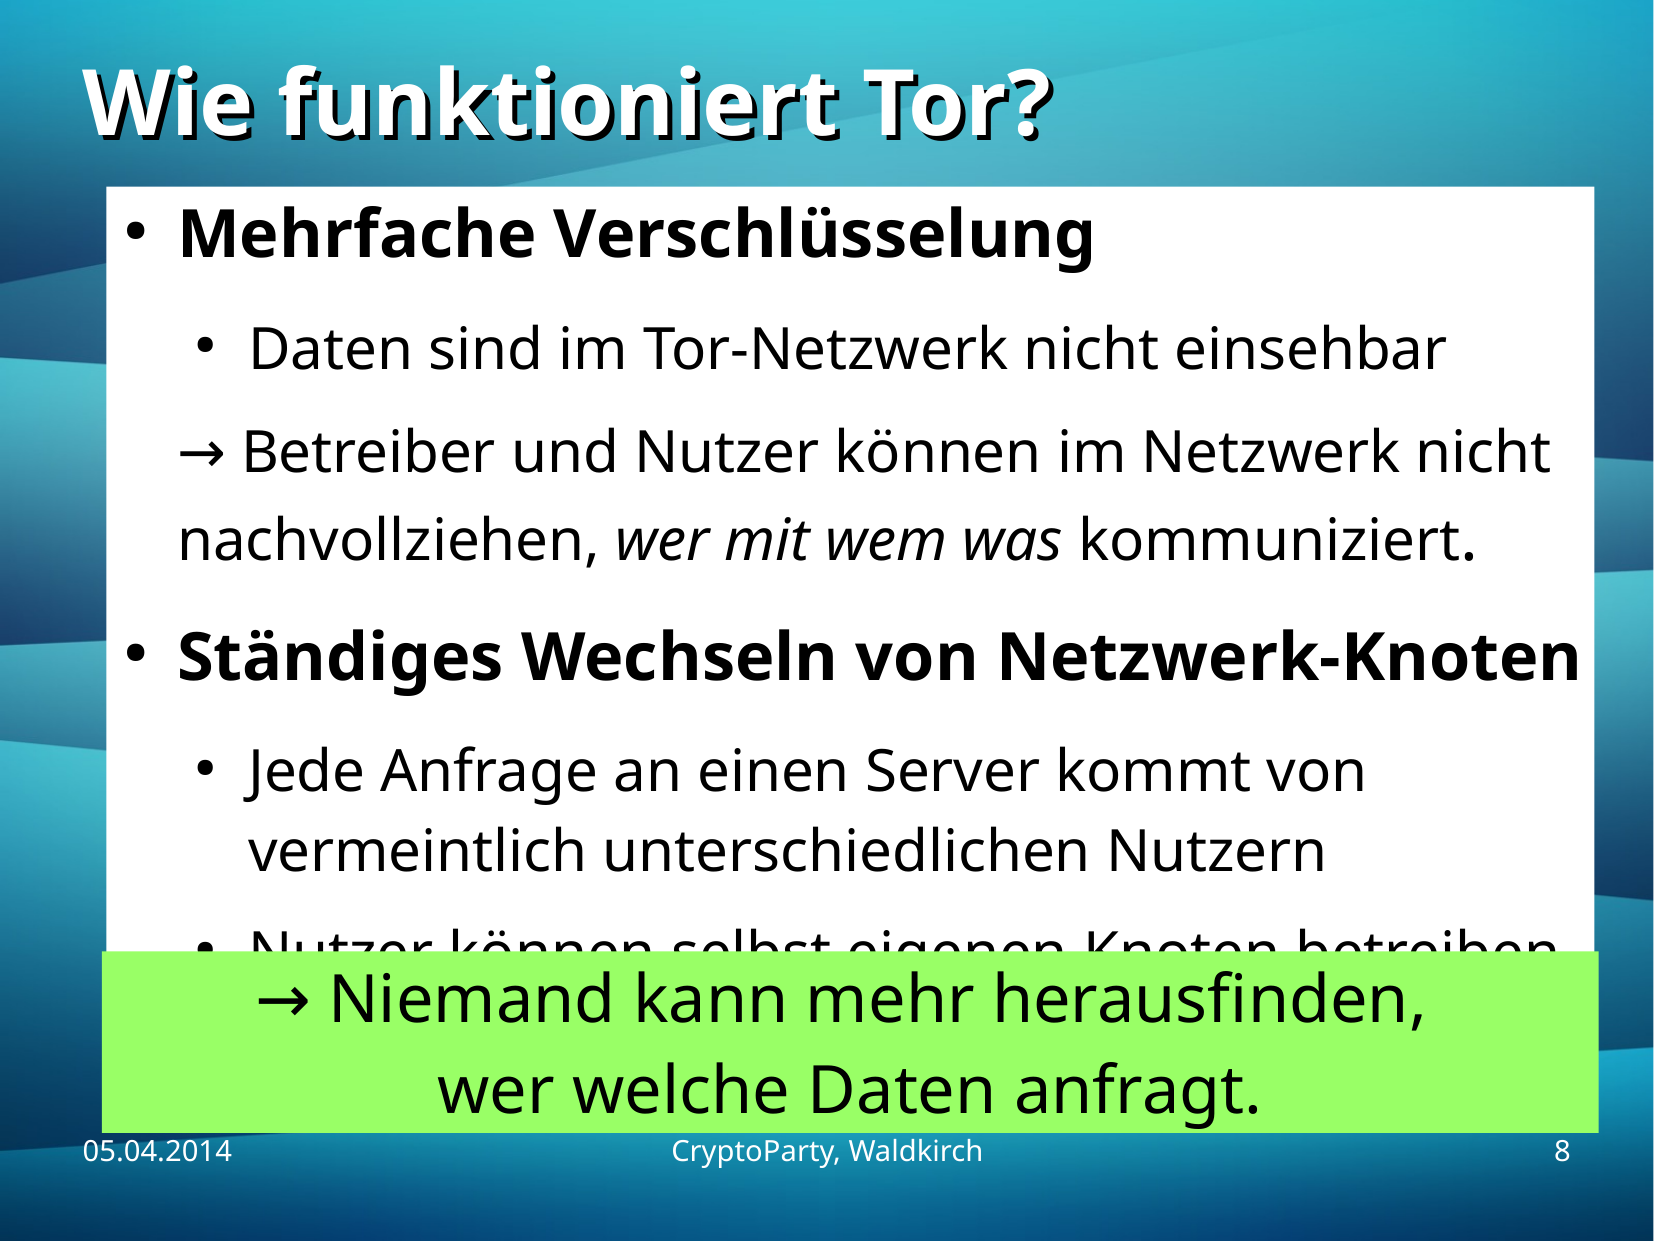

# Wie funktioniert Tor?
Mehrfache Verschlüsselung
Daten sind im Tor-Netzwerk nicht einsehbar
→ Betreiber und Nutzer können im Netzwerk nicht nachvollziehen, wer mit wem was kommuniziert.
Ständiges Wechseln von Netzwerk-Knoten
Jede Anfrage an einen Server kommt von vermeintlich unterschiedlichen Nutzern
Nutzer können selbst eigenen Knoten betreiben
→ Niemand kann mehr herausfinden,
wer welche Daten anfragt.
05.04.2014
CryptoParty, Waldkirch
8